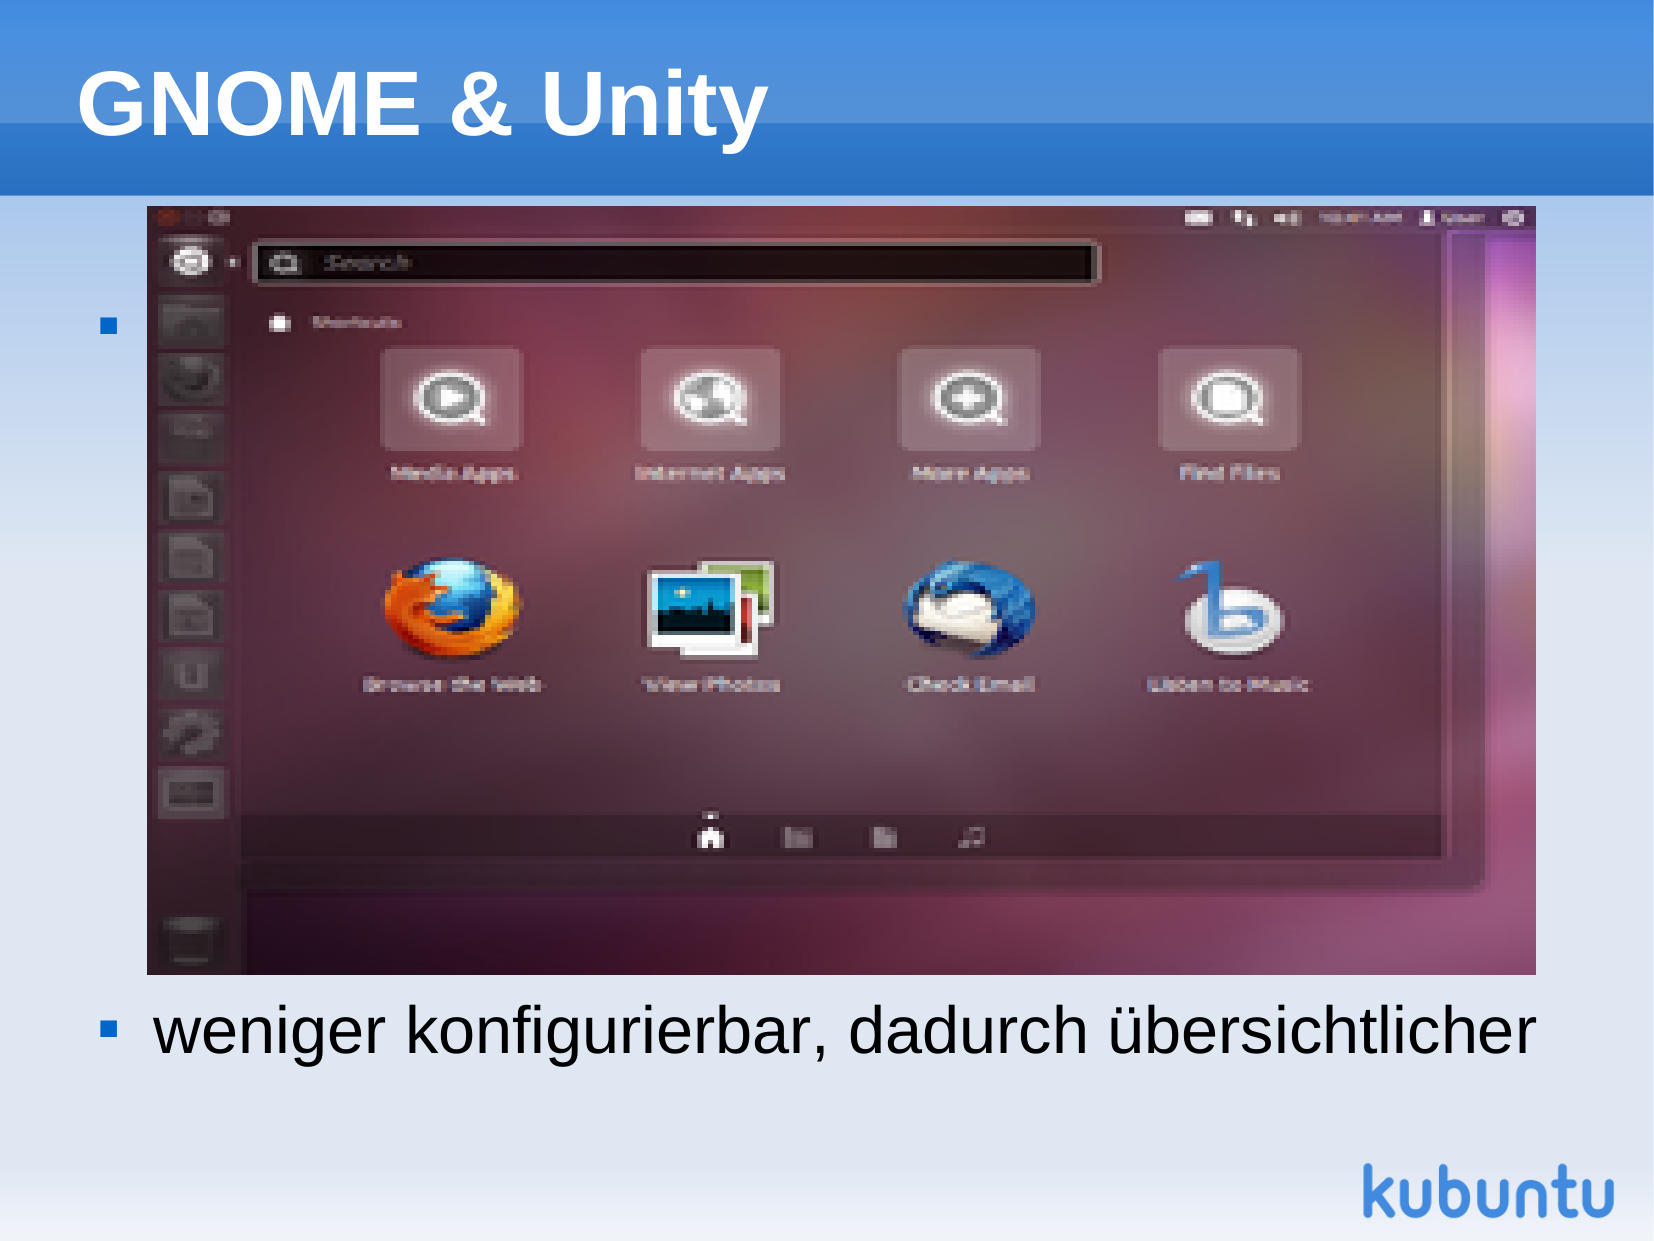

# GNOME & Unity
weniger konfigurierbar, dadurch übersichtlicher